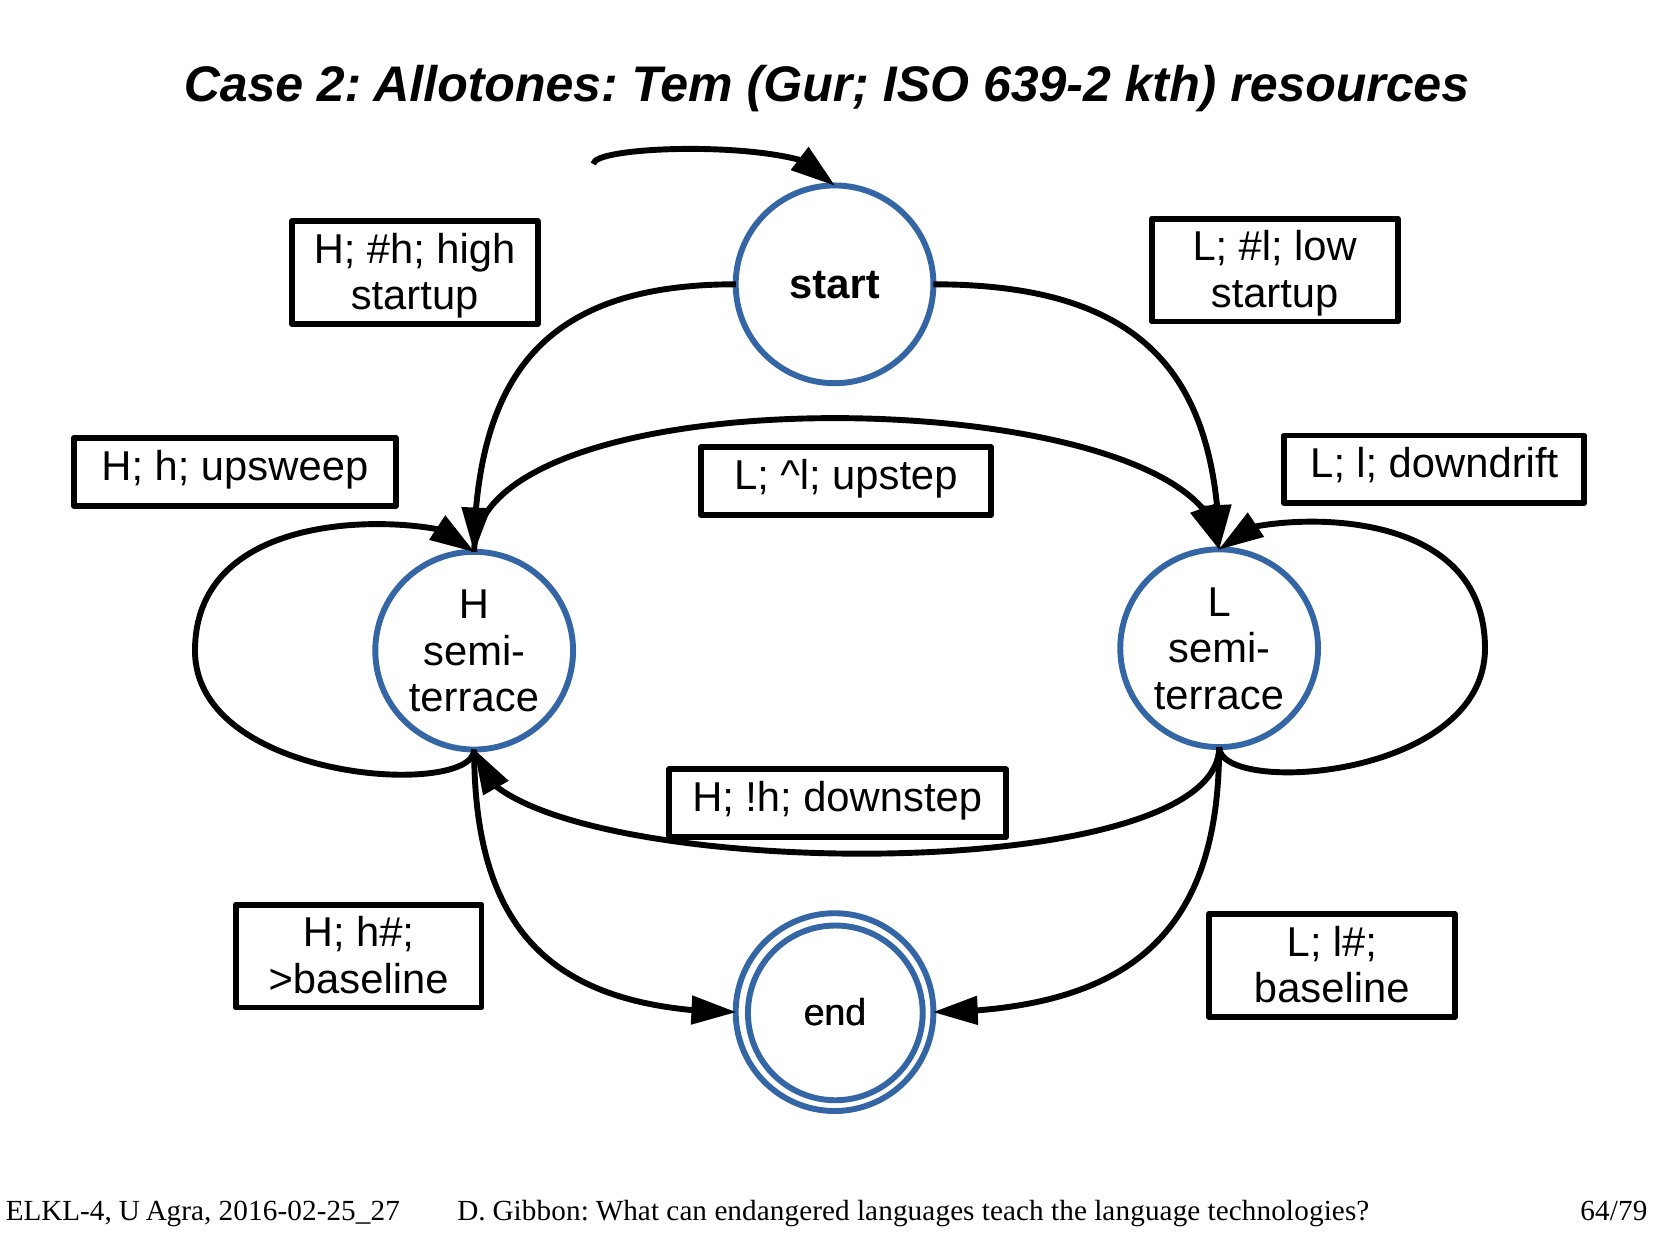

# Case 2: Allotones: Tem (Gur; ISO 639-2 kth) resources
start
L; #l; low startup
H; #h; high startup
L; l; downdrift
H; h; upsweep
L; ^l; upstep
L
semi-
terrace
H
semi-
terrace
H; !h; downstep
H; h#; >baseline
end
L; l#; baseline
end
ELKL-4, U Agra, 2016-02-25_27
D. Gibbon: What can endangered languages teach the language technologies?
64